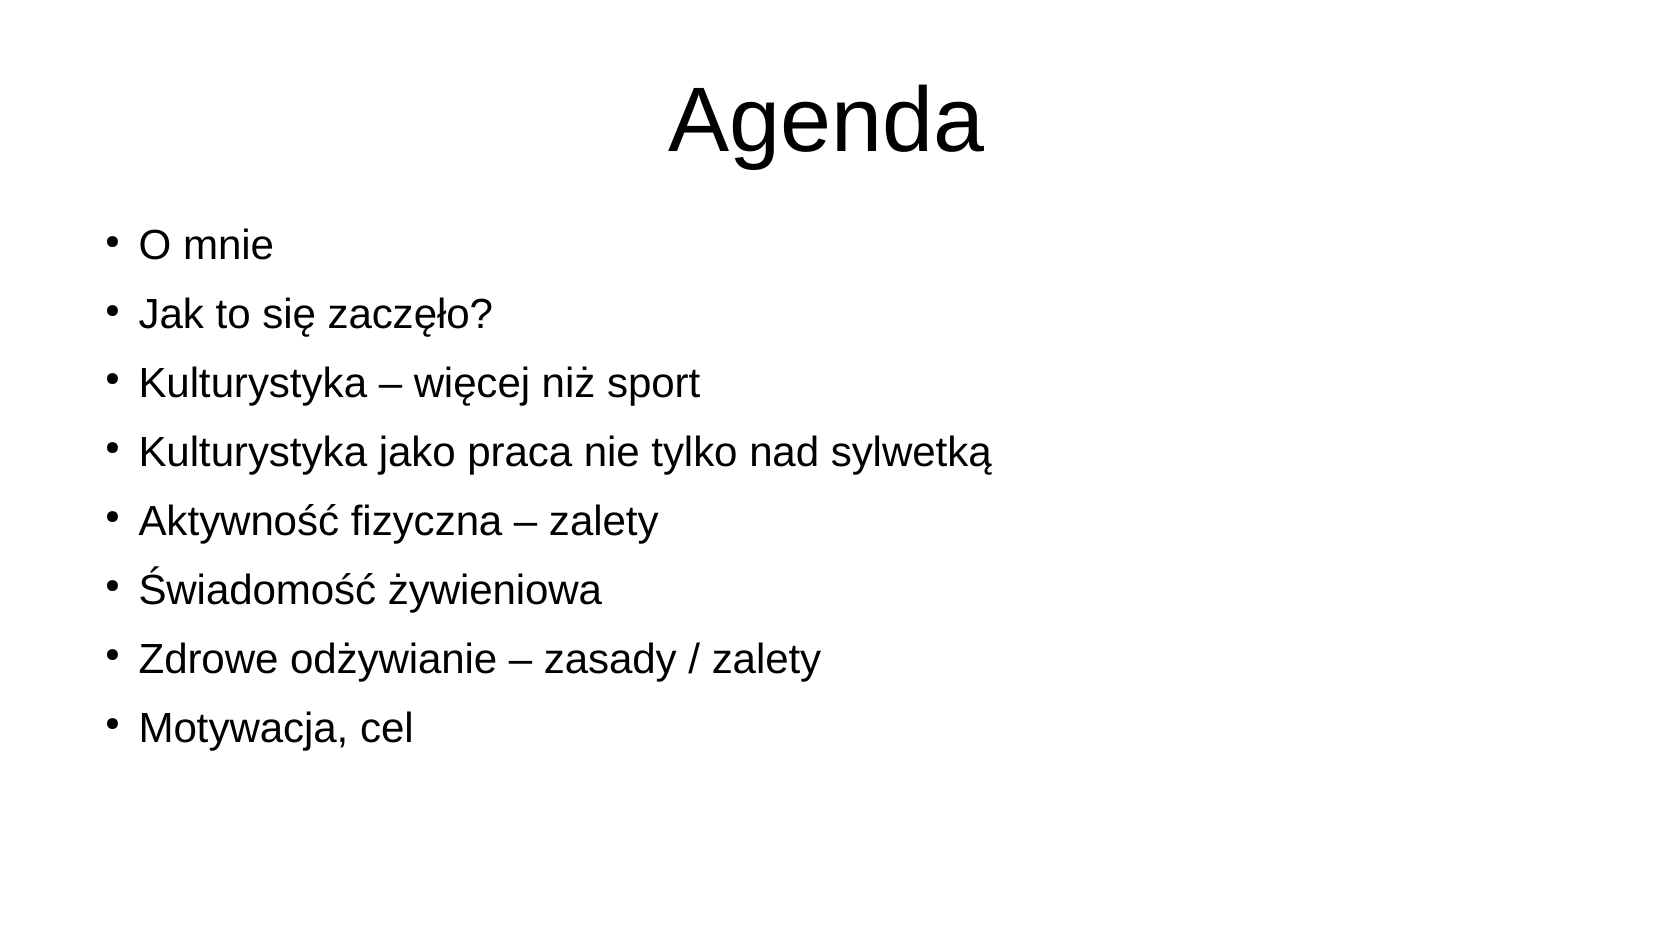

# Agenda
O mnie
Jak to się zaczęło?
Kulturystyka – więcej niż sport
Kulturystyka jako praca nie tylko nad sylwetką
Aktywność fizyczna – zalety
Świadomość żywieniowa
Zdrowe odżywianie – zasady / zalety
Motywacja, cel